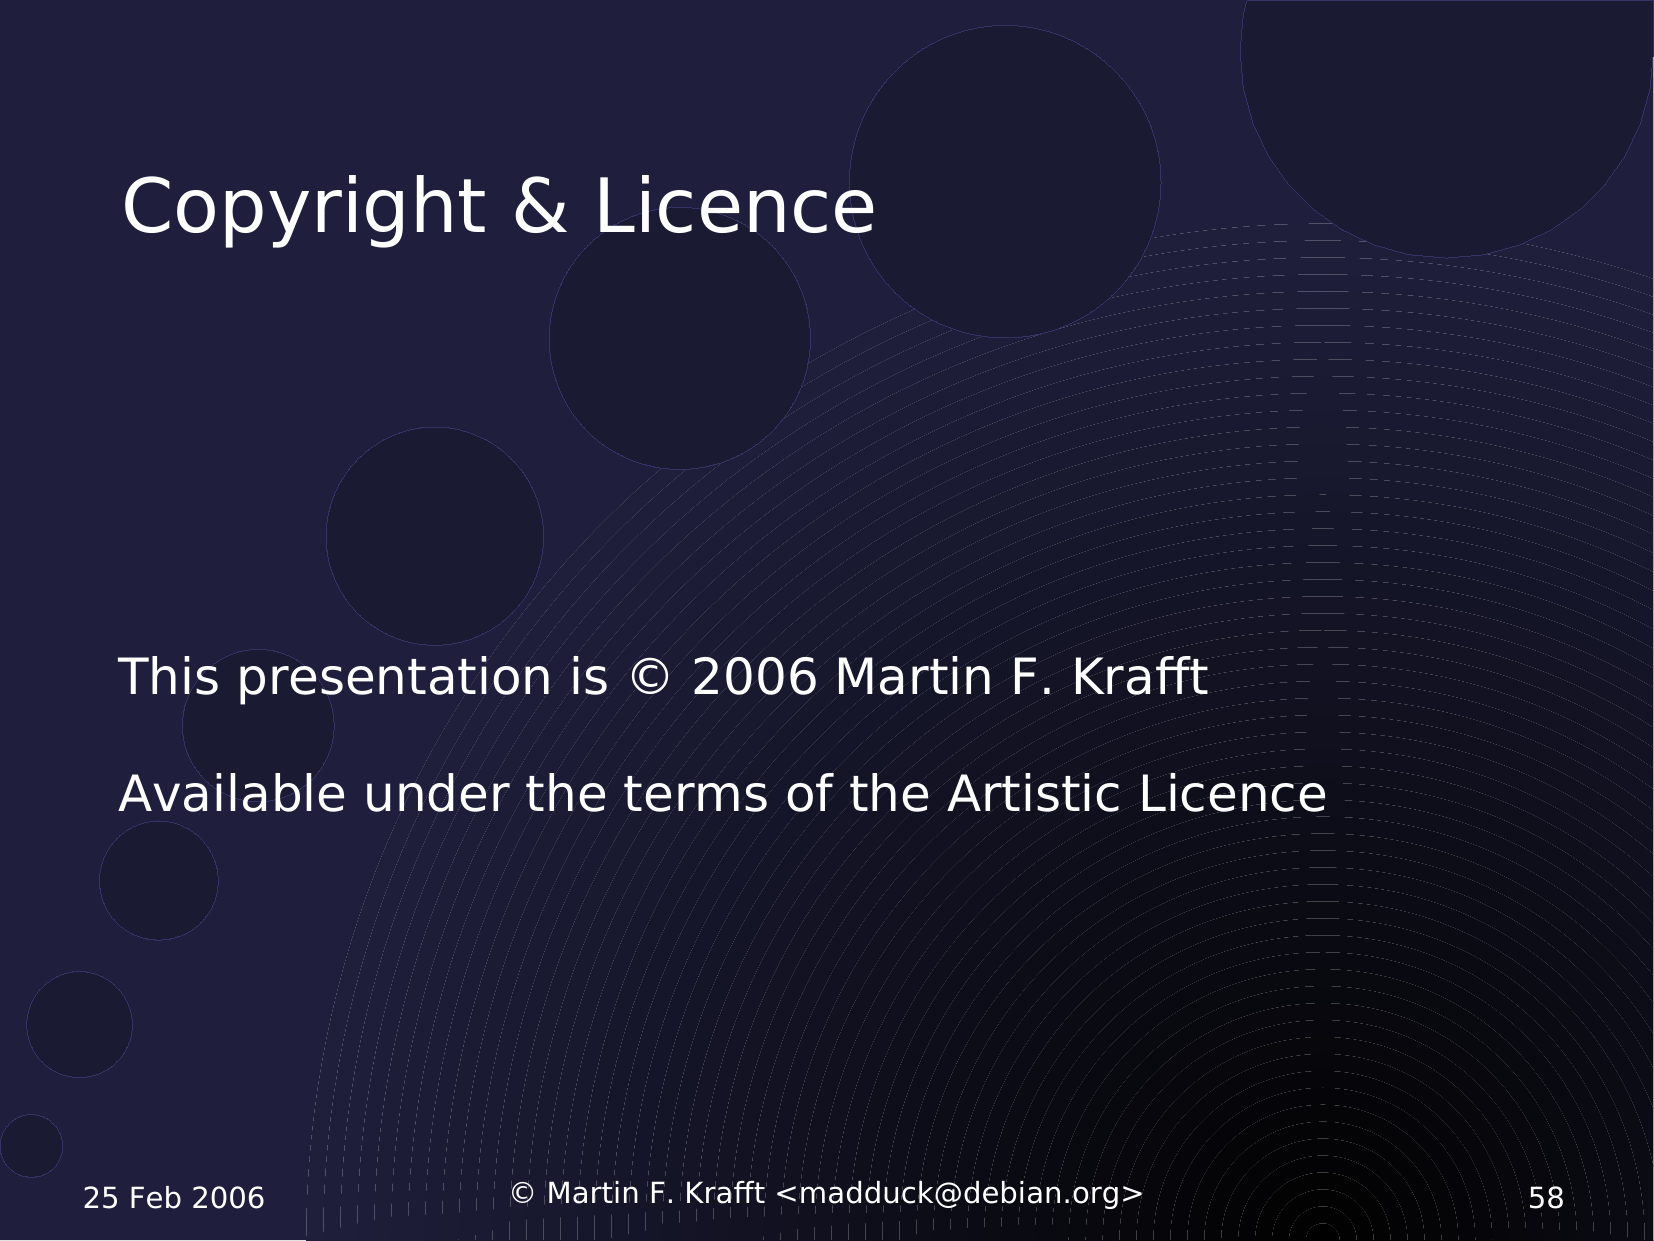

# Copyright & Licence
This presentation is © 2006 Martin F. Krafft
Available under the terms of the Artistic Licence
© Martin F. Krafft <madduck@debian.org>
25 Feb 2006
58